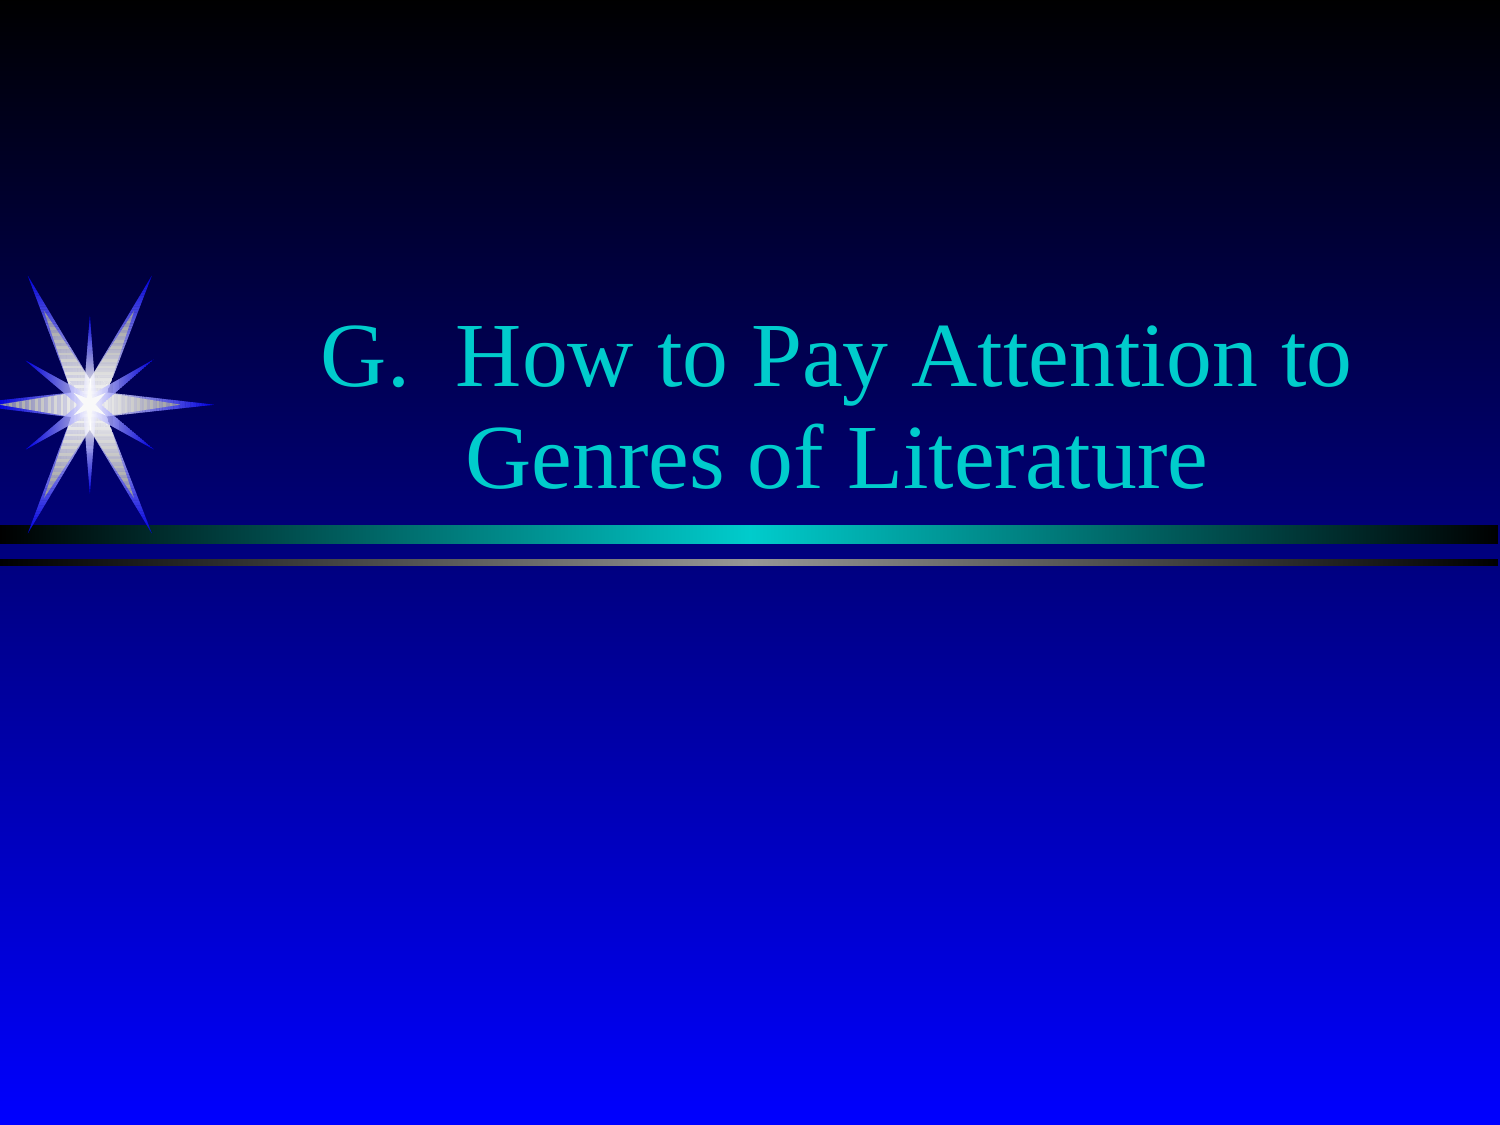

# G. How to Pay Attention to Genres of Literature